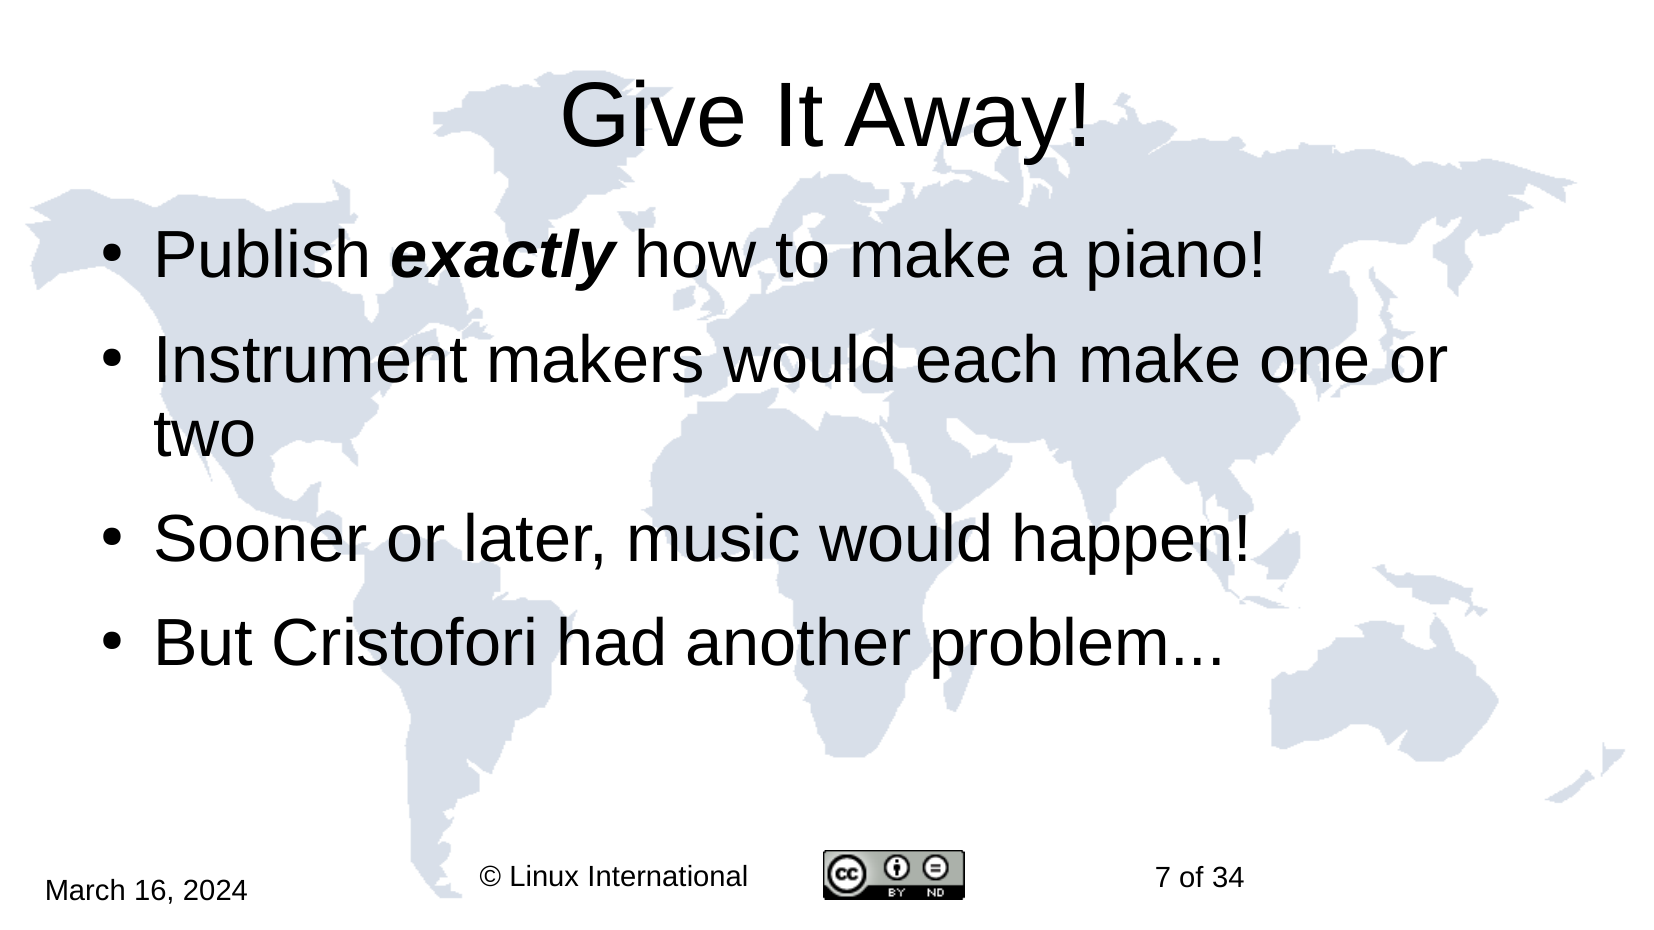

# Give It Away!
Publish exactly how to make a piano!
Instrument makers would each make one or two
Sooner or later, music would happen!
But Cristofori had another problem...